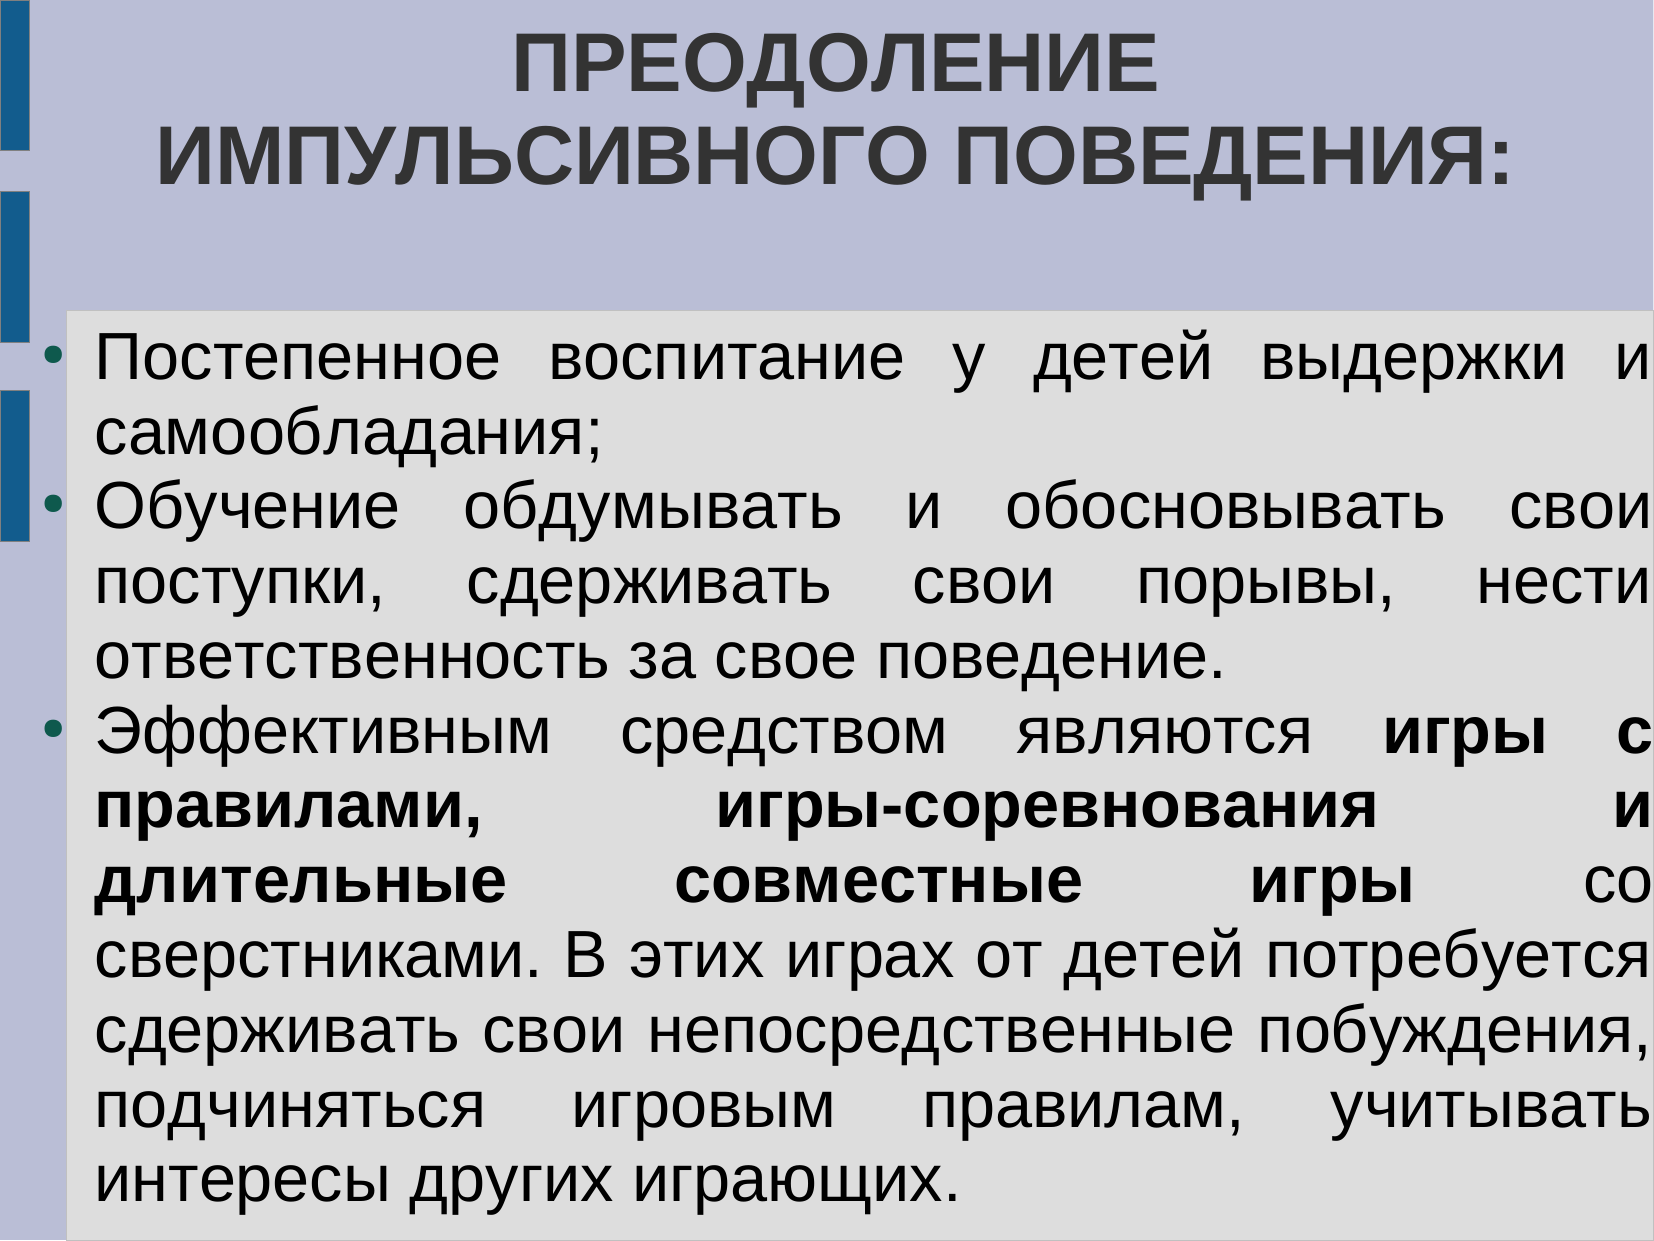

# ПРЕОДОЛЕНИЕ ИМПУЛЬСИВНОГО ПОВЕДЕНИЯ:
Постепенное воспитание у детей выдержки и самообладания;
Обучение обдумывать и обосновывать свои поступки, сдерживать свои порывы, нести ответственность за свое поведение.
Эффективным средством являются игры с правилами, игры-соревнования и длительные совместные игры со сверстниками. В этих играх от детей потребуется сдерживать свои непосредственные побуждения, подчиняться игровым правилам, учитывать интересы других играющих.